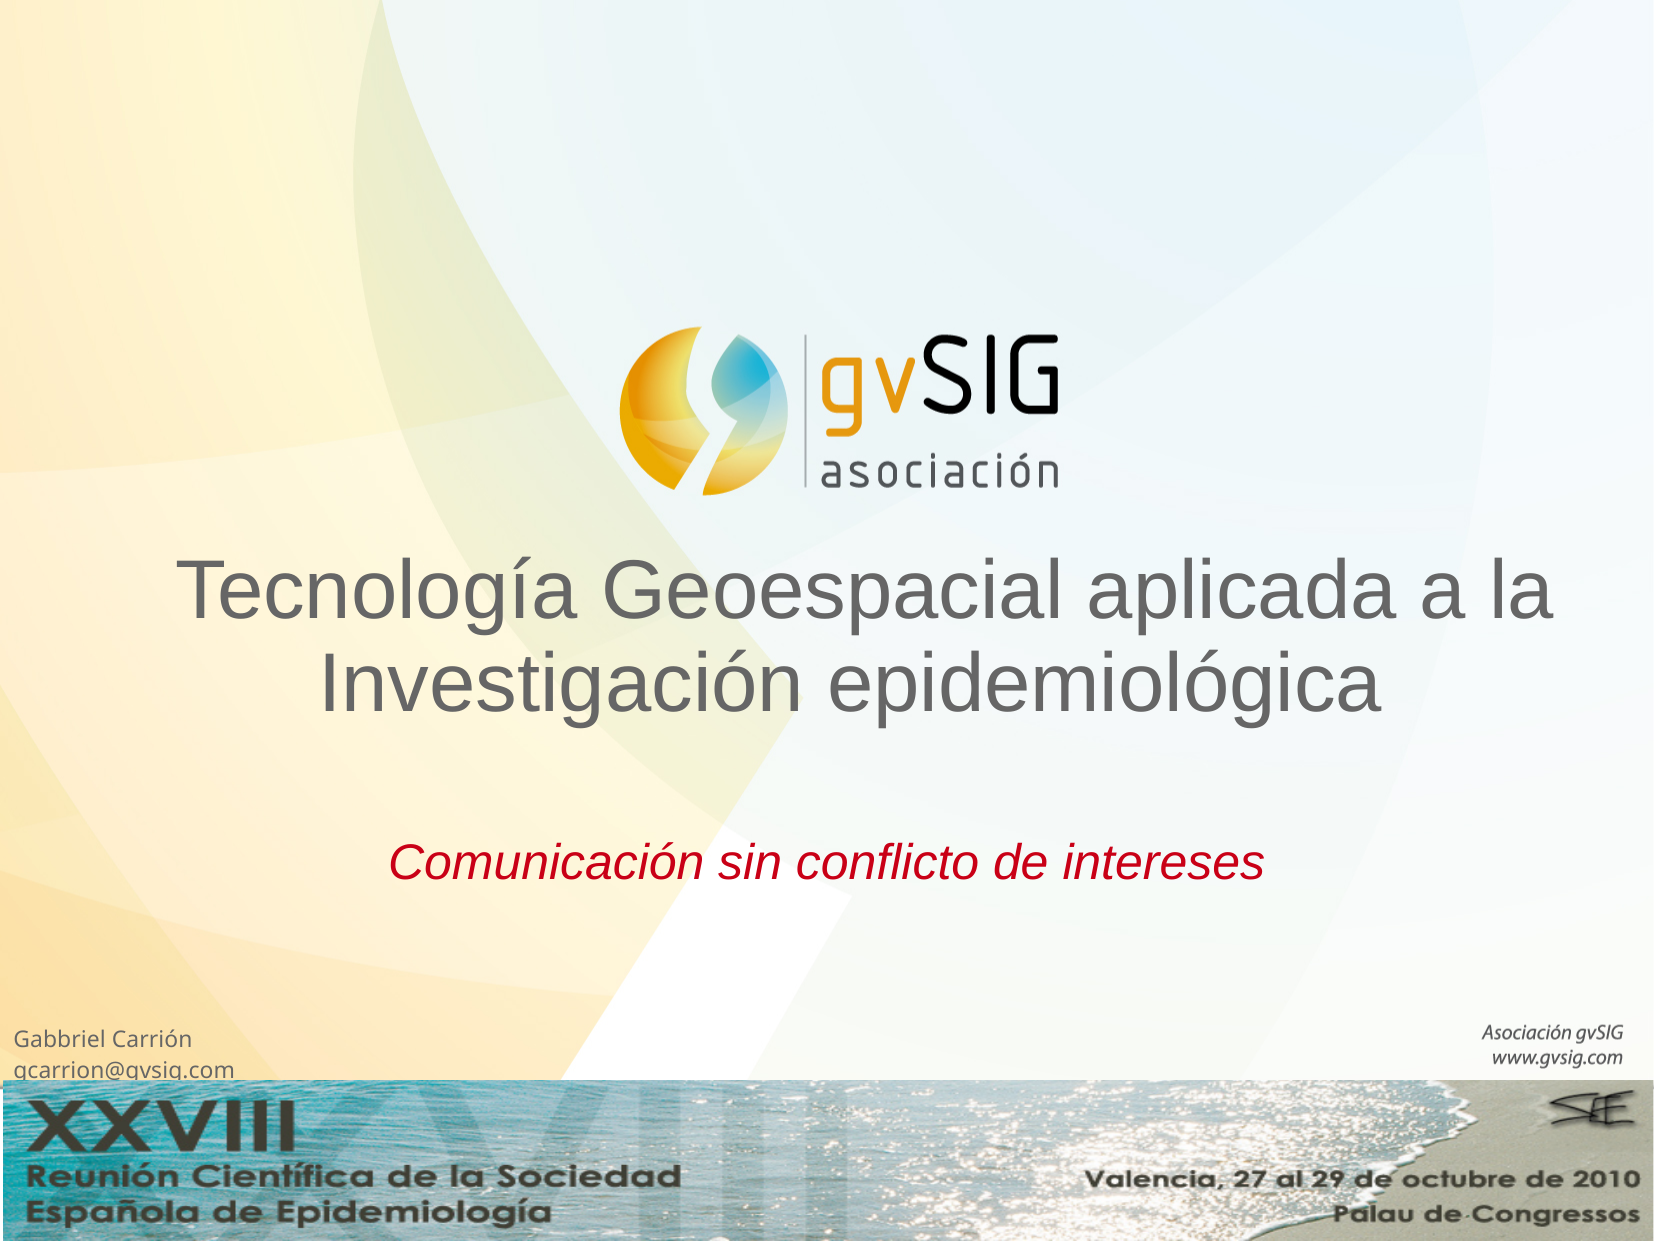

# Tecnología Geoespacial aplicada a la Investigación epidemiológica
Comunicación sin conflicto de intereses
Gabbriel Carrión
gcarrion@gvsig.com